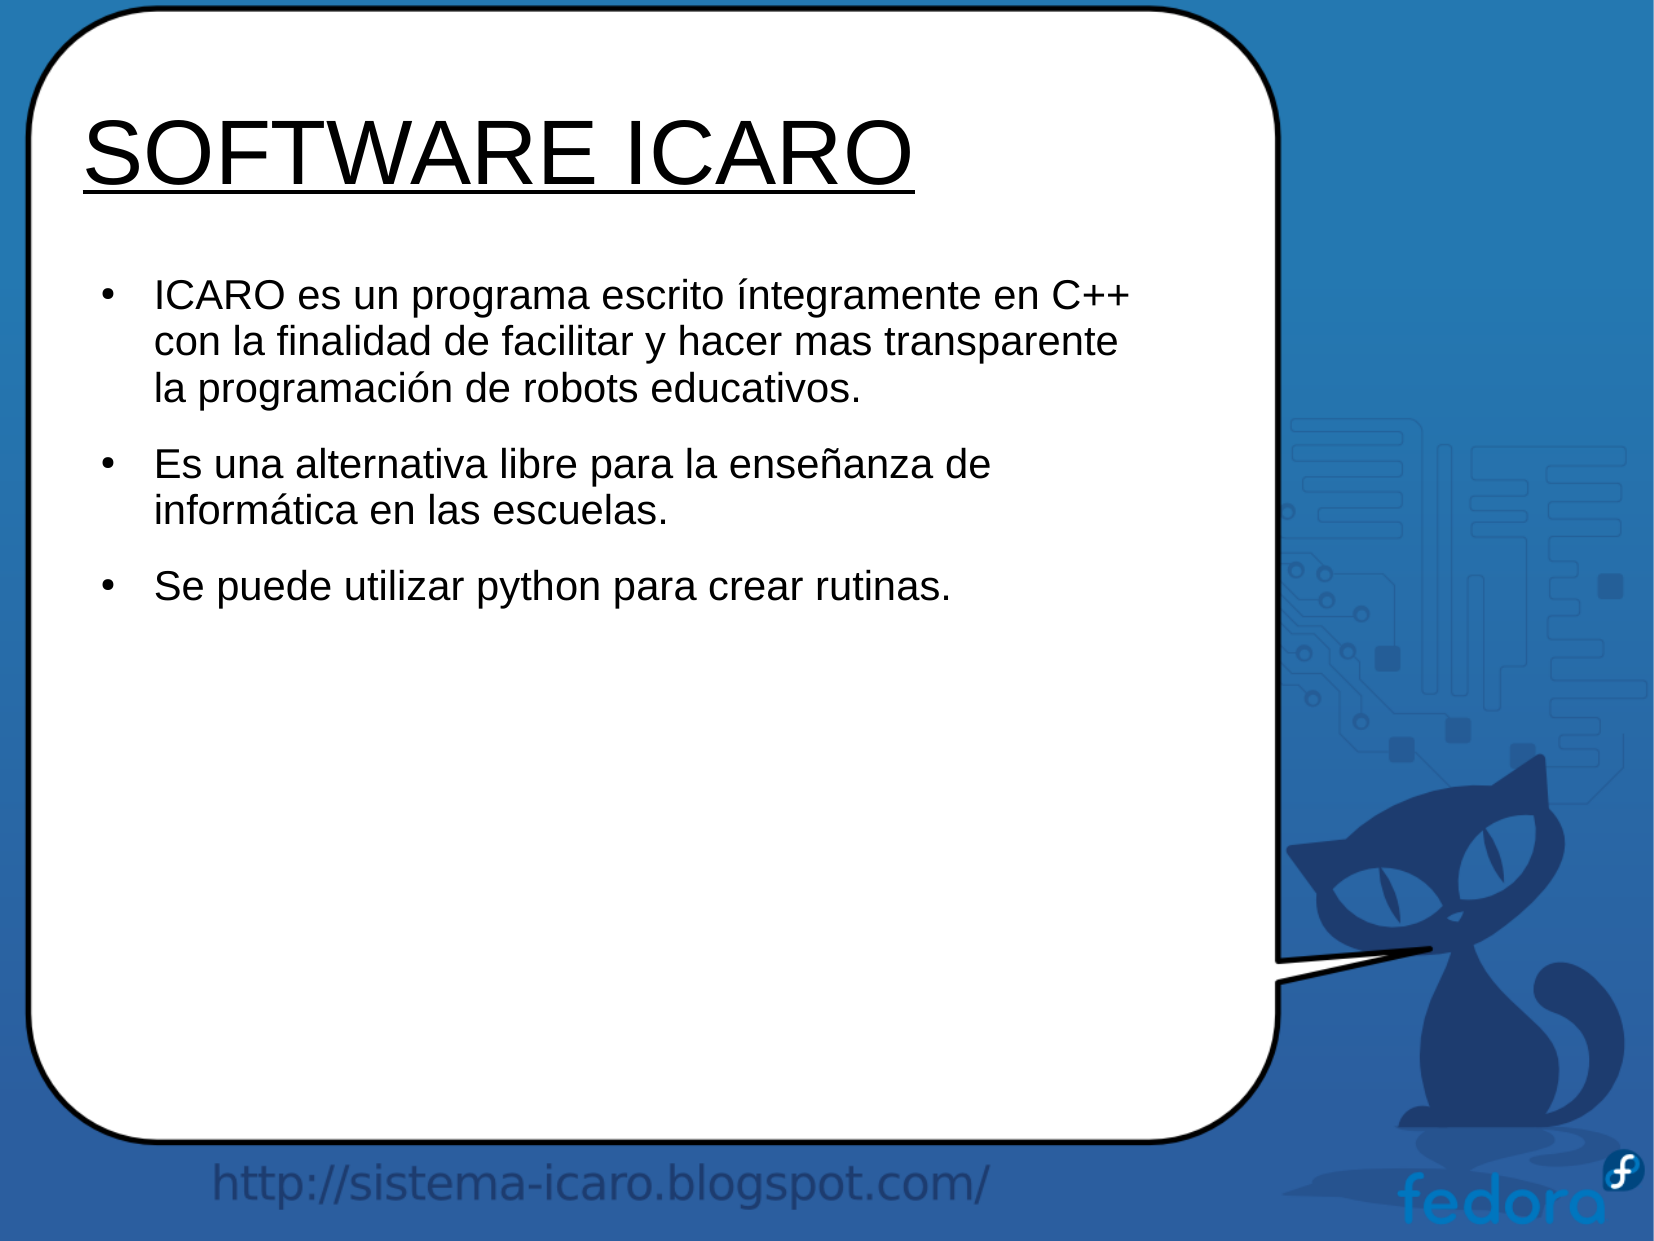

# SOFTWARE ICARO
ICARO es un programa escrito íntegramente en C++ con la finalidad de facilitar y hacer mas transparente la programación de robots educativos.
Es una alternativa libre para la enseñanza de informática en las escuelas.
Se puede utilizar python para crear rutinas.